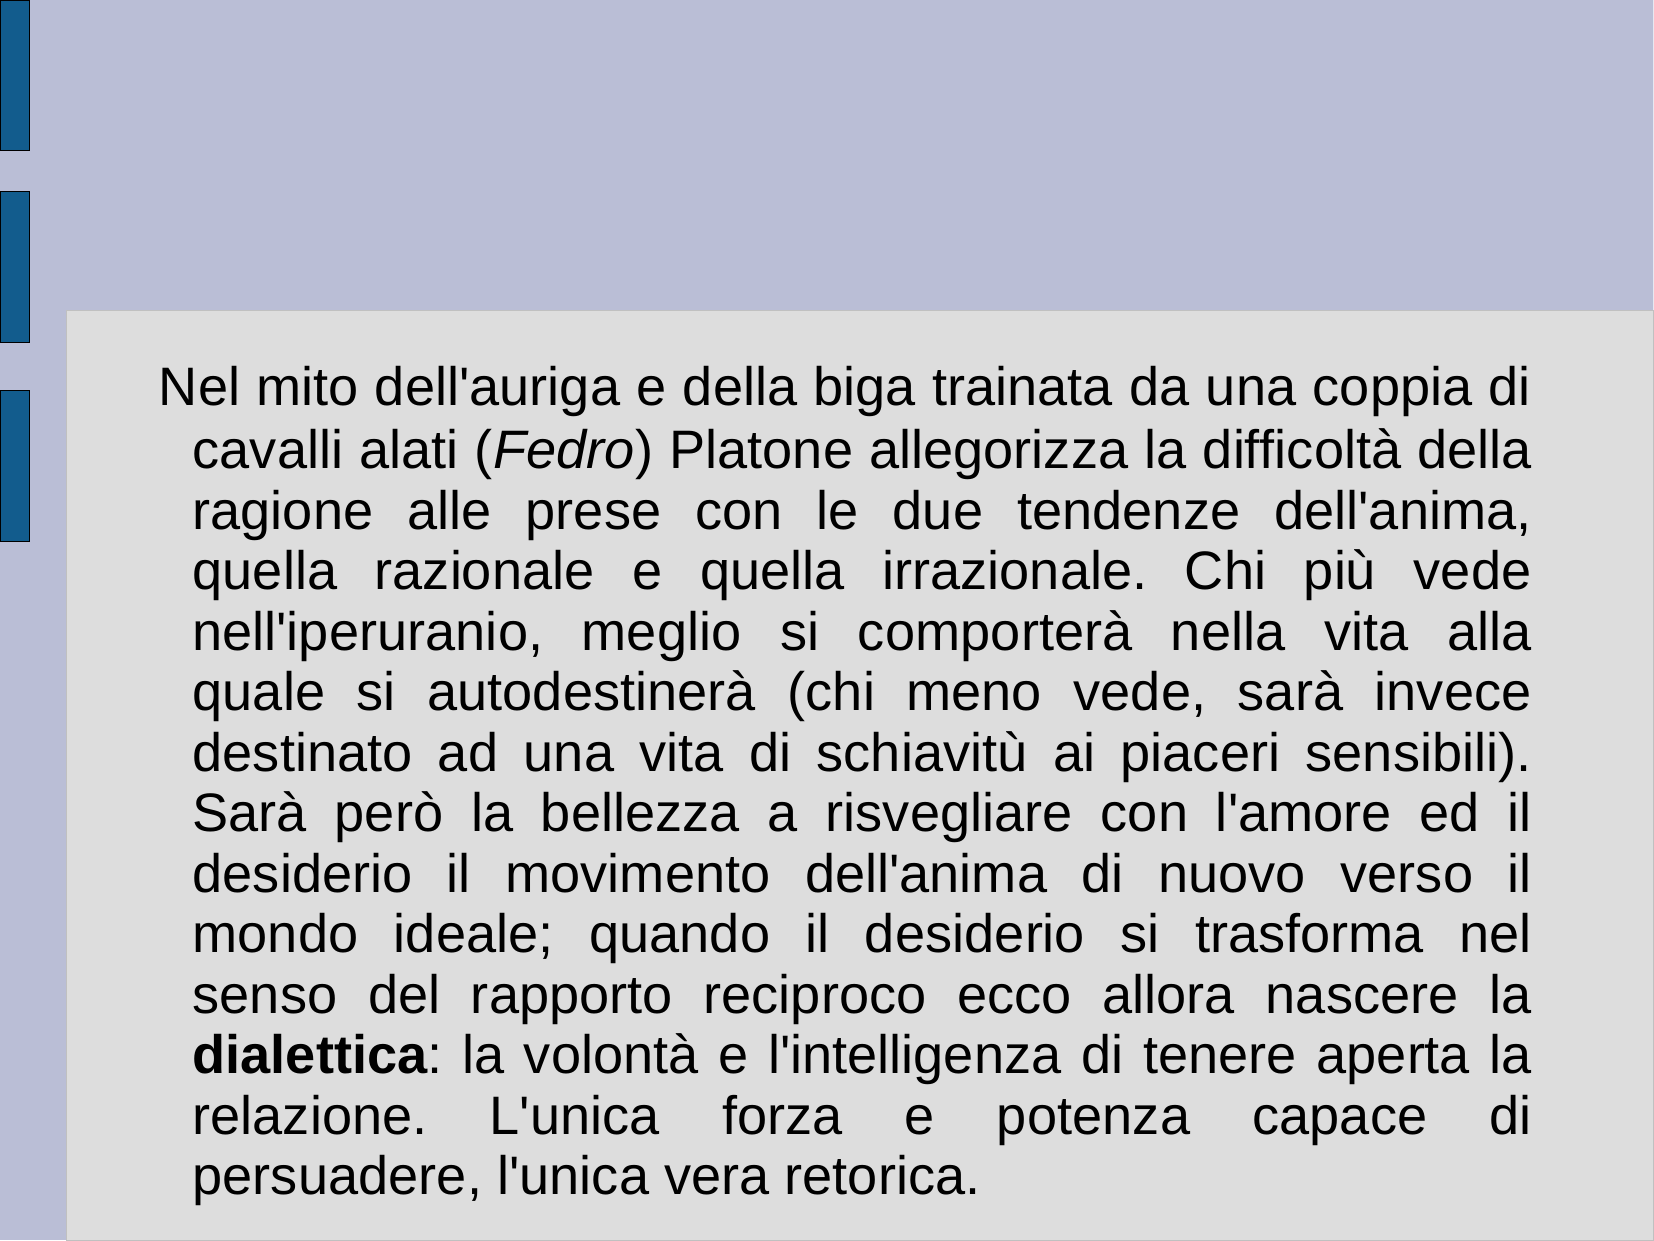

#
 Nel mito dell'auriga e della biga trainata da una coppia di cavalli alati (Fedro) Platone allegorizza la difficoltà della ragione alle prese con le due tendenze dell'anima, quella razionale e quella irrazionale. Chi più vede nell'iperuranio, meglio si comporterà nella vita alla quale si autodestinerà (chi meno vede, sarà invece destinato ad una vita di schiavitù ai piaceri sensibili). Sarà però la bellezza a risvegliare con l'amore ed il desiderio il movimento dell'anima di nuovo verso il mondo ideale; quando il desiderio si trasforma nel senso del rapporto reciproco ecco allora nascere la dialettica: la volontà e l'intelligenza di tenere aperta la relazione. L'unica forza e potenza capace di persuadere, l'unica vera retorica.